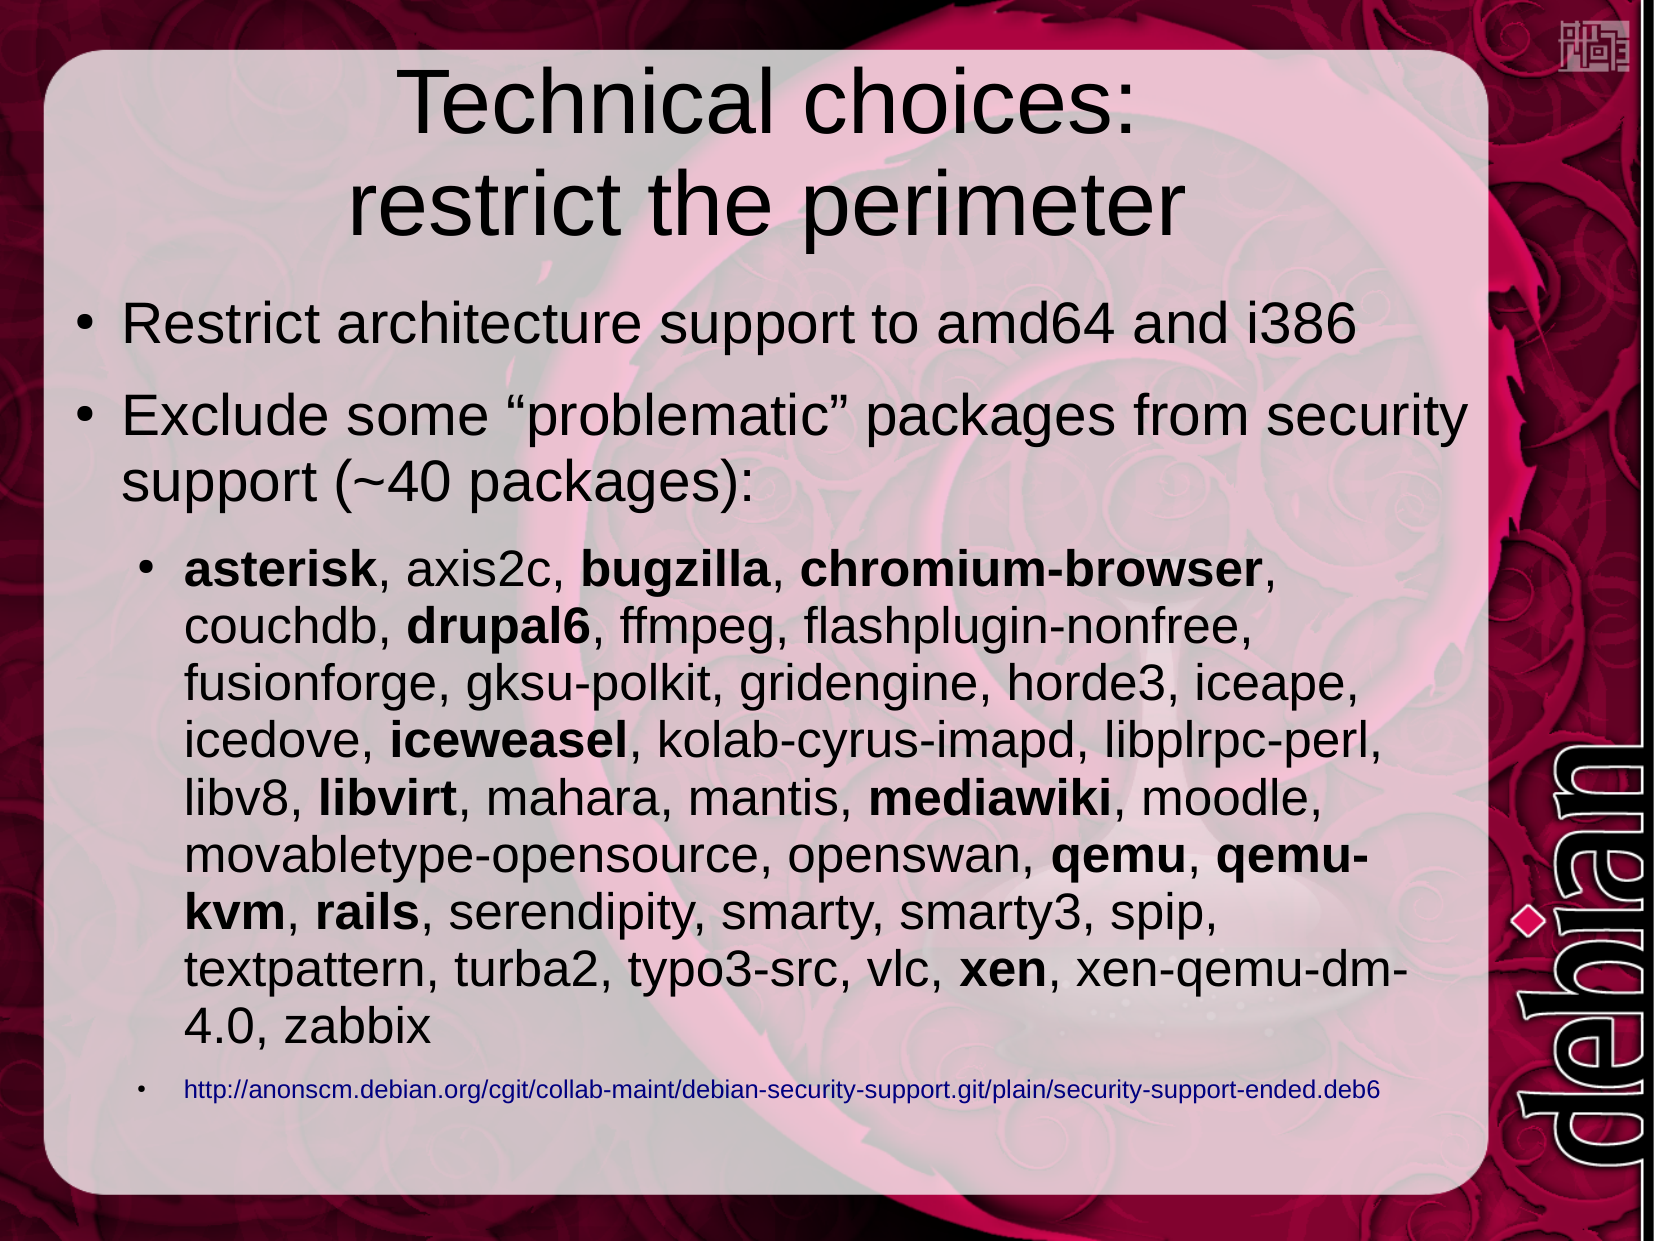

# Technical choices: restrict the perimeter
Restrict architecture support to amd64 and i386
Exclude some “problematic” packages from security support (~40 packages):
asterisk, axis2c, bugzilla, chromium-browser, couchdb, drupal6, ffmpeg, flashplugin-nonfree, fusionforge, gksu-polkit, gridengine, horde3, iceape, icedove, iceweasel, kolab-cyrus-imapd, libplrpc-perl, libv8, libvirt, mahara, mantis, mediawiki, moodle, movabletype-opensource, openswan, qemu, qemu-kvm, rails, serendipity, smarty, smarty3, spip, textpattern, turba2, typo3-src, vlc, xen, xen-qemu-dm-4.0, zabbix
http://anonscm.debian.org/cgit/collab-maint/debian-security-support.git/plain/security-support-ended.deb6